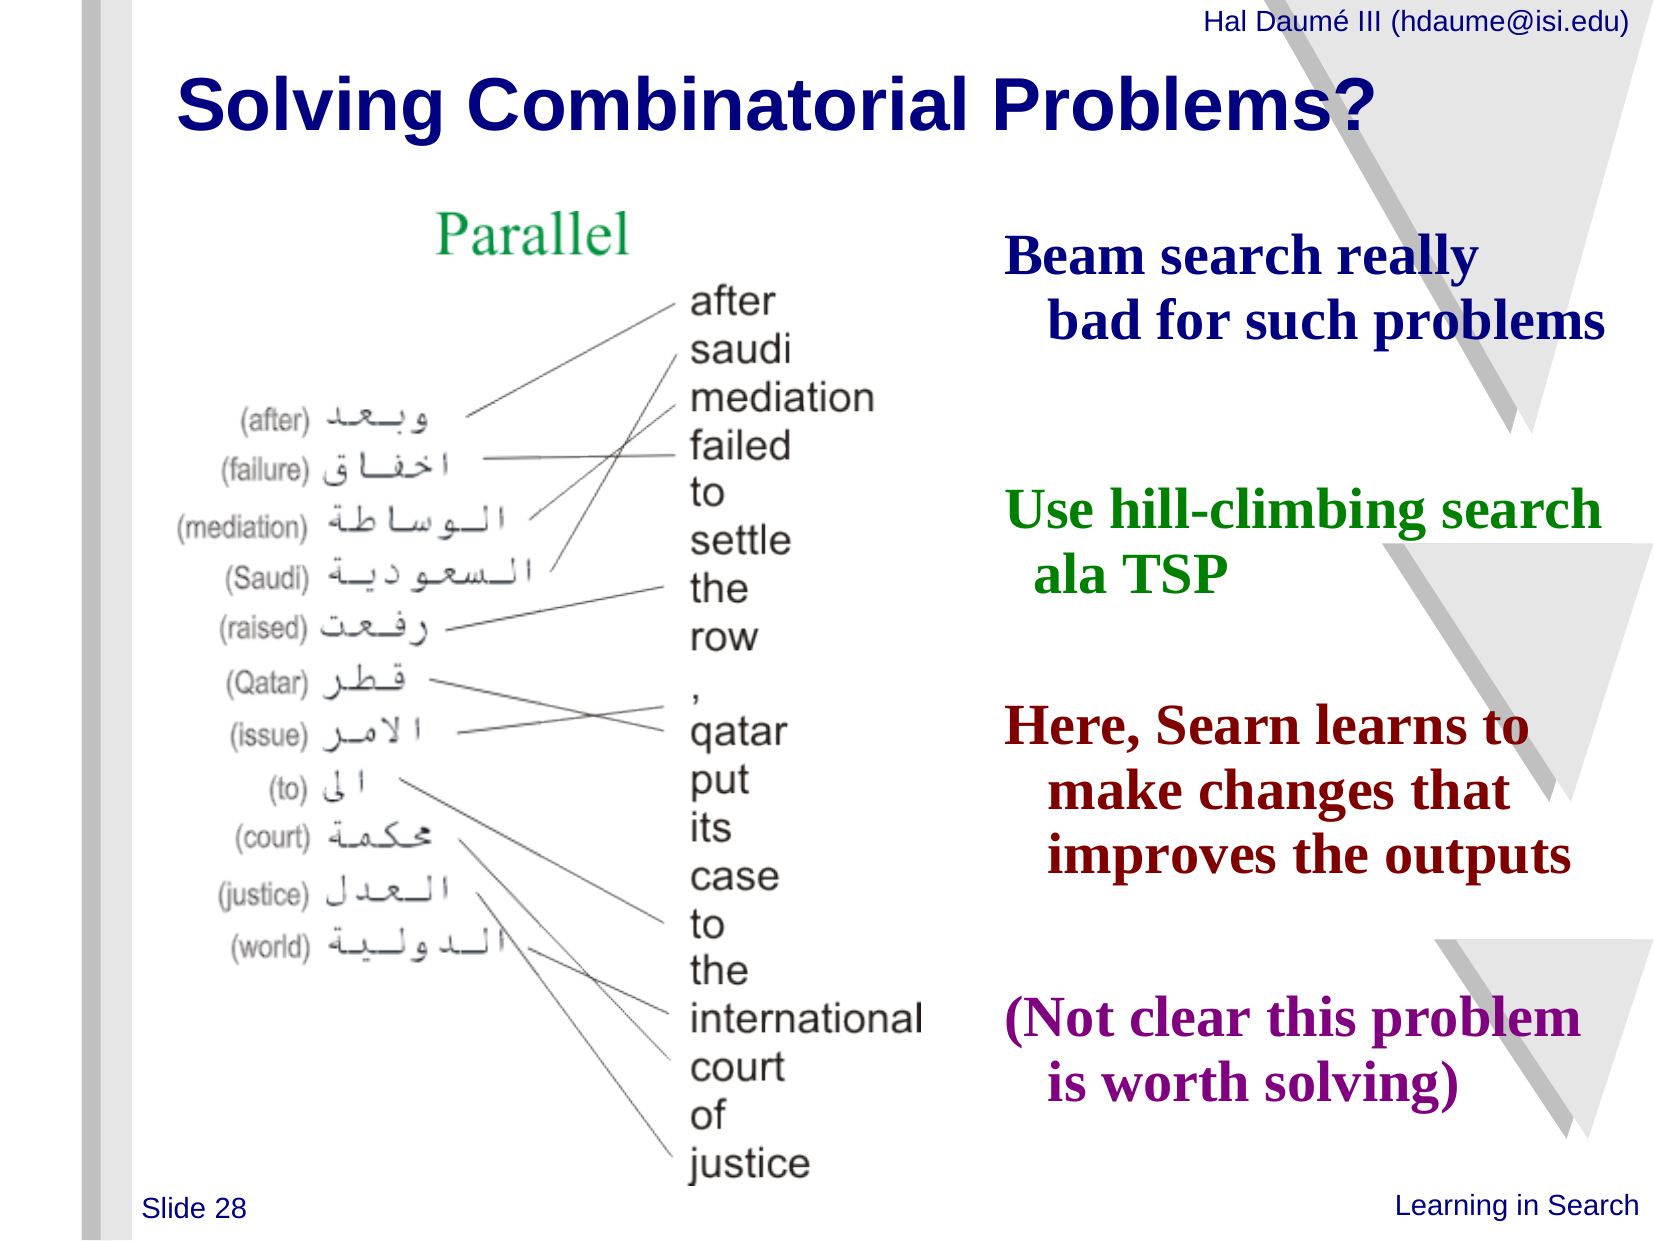

# Solving Combinatorial Problems?
Beam search really
 bad for such problems
Use hill-climbing search
 ala TSP
Here, Searn learns to
 make changes that
 improves the outputs
(Not clear this problem
 is worth solving)